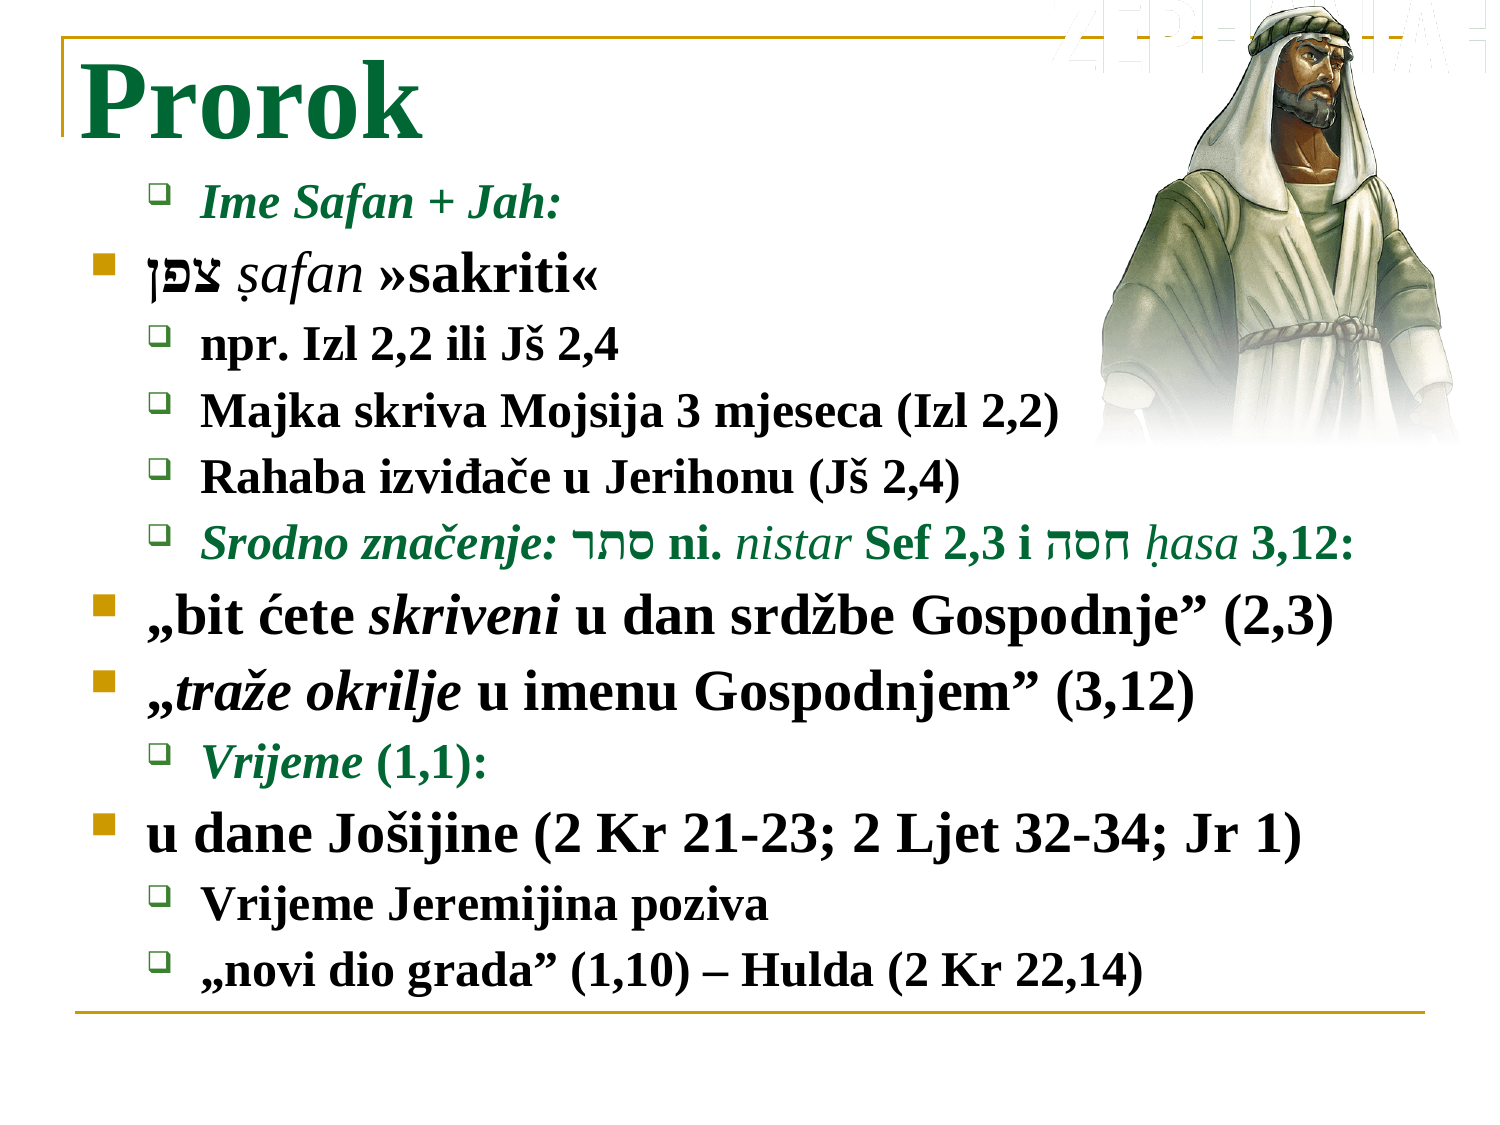

# Prorok
Ime Safan + Jah:
צפן ṣafan »sakriti«
npr. Izl 2,2 ili Jš 2,4
Majka skriva Mojsija 3 mjeseca (Izl 2,2)
Rahaba izviđače u Jerihonu (Jš 2,4)
Srodno značenje: סתר ni. nistar Sef 2,3 i חסה ḥasa 3,12:
„bit ćete skriveni u dan srdžbe Gospodnje” (2,3)
„traže okrilje u imenu Gospodnjem” (3,12)
Vrijeme (1,1):
u dane Jošijine (2 Kr 21-23; 2 Ljet 32-34; Jr 1)
Vrijeme Jeremijina poziva
„novi dio grada” (1,10) – Hulda (2 Kr 22,14)